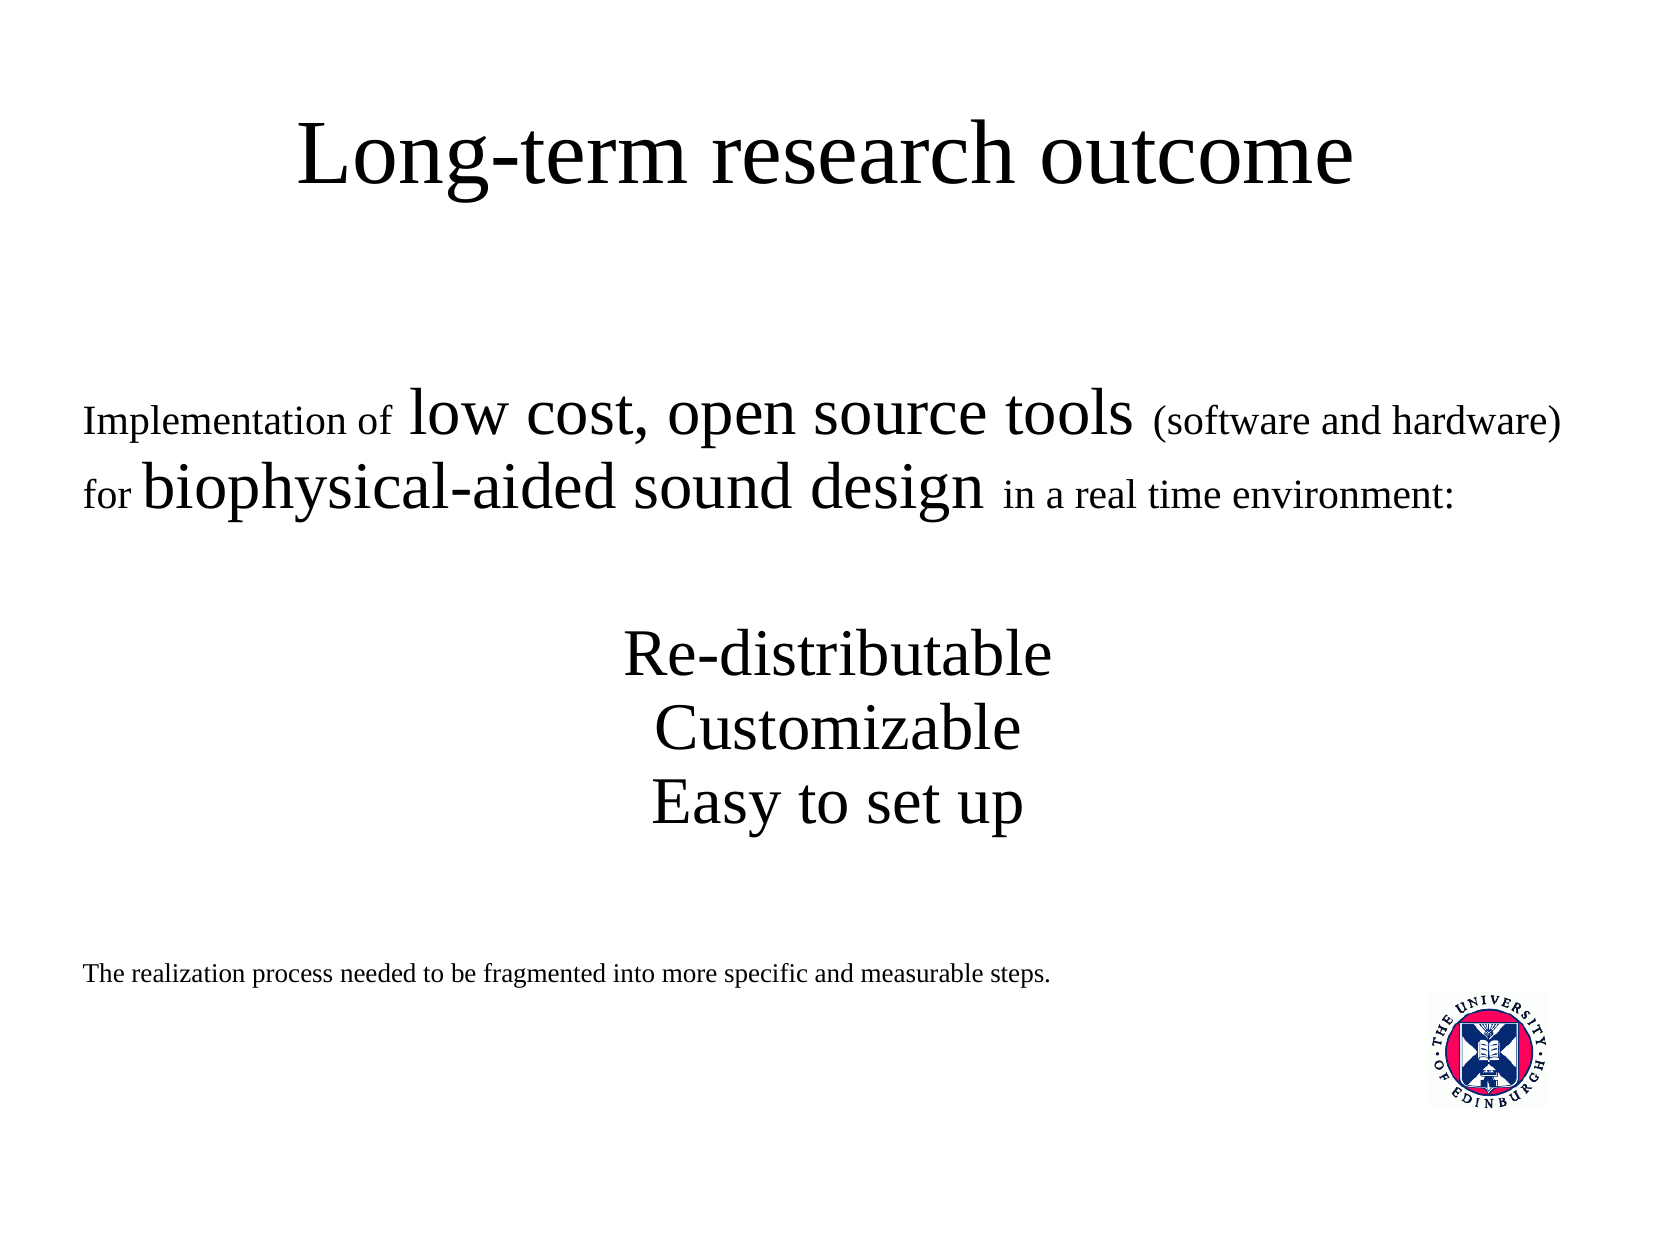

# Long-term research outcome
Implementation of low cost, open source tools (software and hardware) for biophysical-aided sound design in a real time environment:
Re-distributable
Customizable
Easy to set up
The realization process needed to be fragmented into more specific and measurable steps.